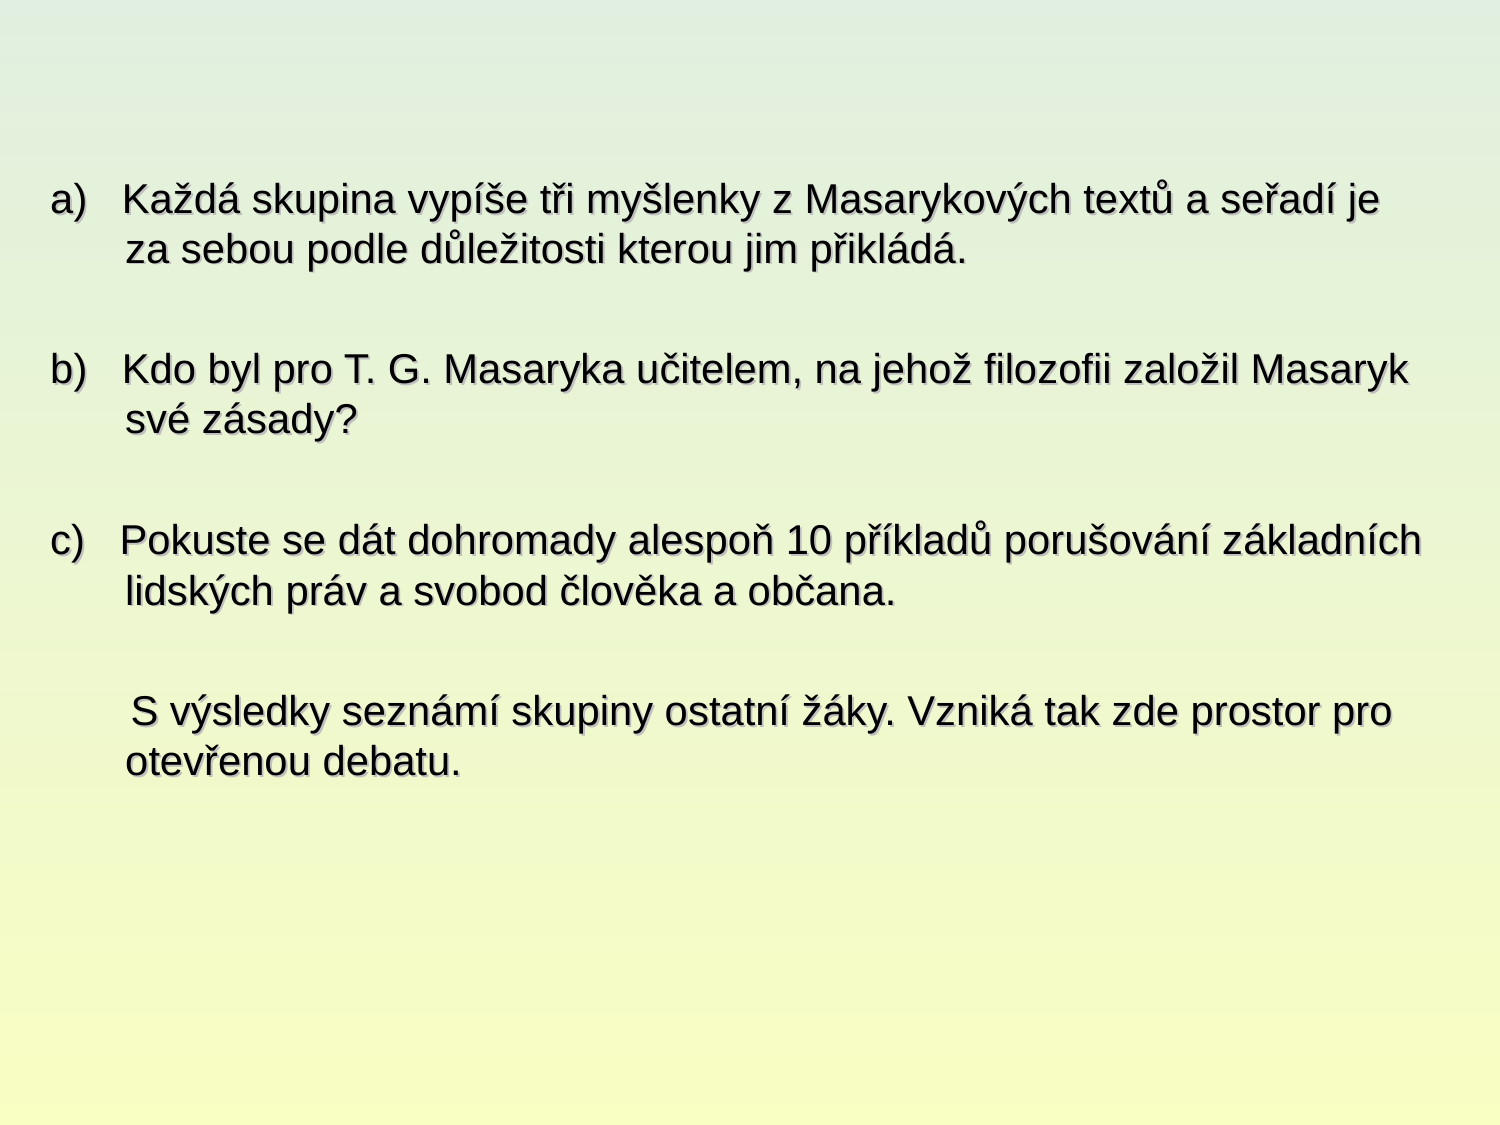

# a) Každá skupina vypíše tři myšlenky z Masarykových textů a seřadí je za sebou podle důležitosti kterou jim přikládá.
b) Kdo byl pro T. G. Masaryka učitelem, na jehož filozofii založil Masaryk své zásady?
c) Pokuste se dát dohromady alespoň 10 příkladů porušování základních lidských práv a svobod člověka a občana.
 S výsledky seznámí skupiny ostatní žáky. Vzniká tak zde prostor pro otevřenou debatu.